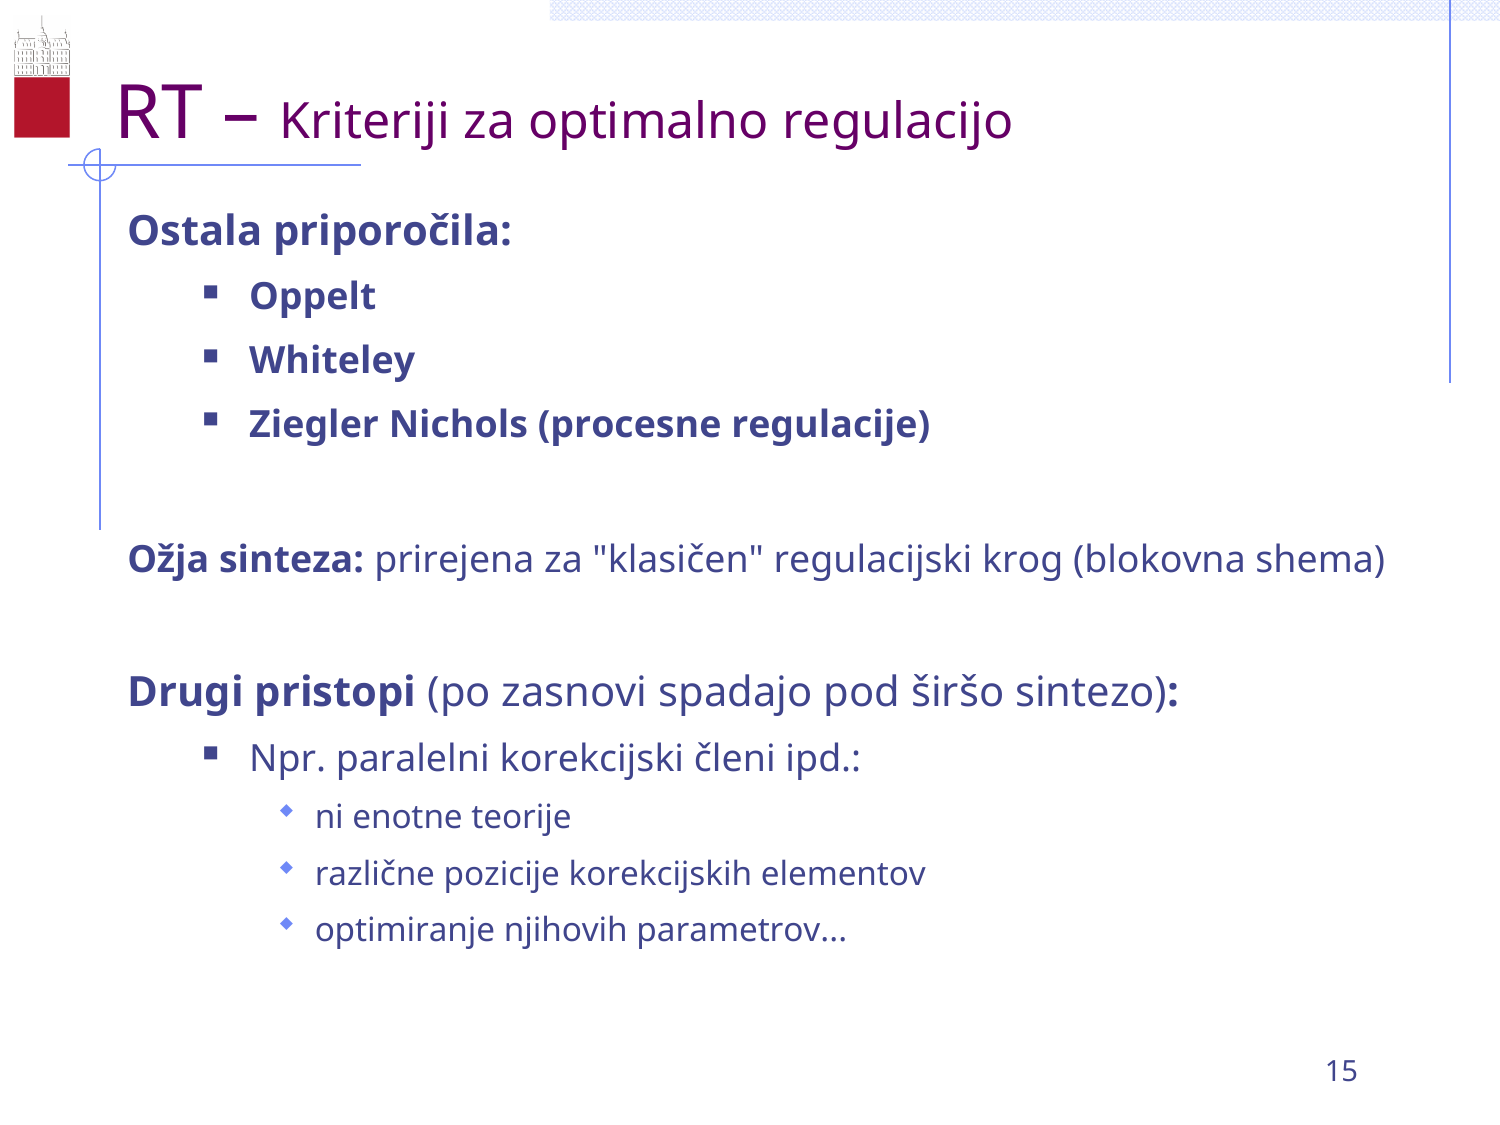

RT – Kriteriji za optimalno regulacijo
# Ostala priporočila:
Oppelt
Whiteley
Ziegler Nichols (procesne regulacije)
Ožja sinteza: prirejena za "klasičen" regulacijski krog (blokovna shema)
Drugi pristopi (po zasnovi spadajo pod širšo sintezo):
Npr. paralelni korekcijski členi ipd.:
ni enotne teorije
različne pozicije korekcijskih elementov
optimiranje njihovih parametrov...